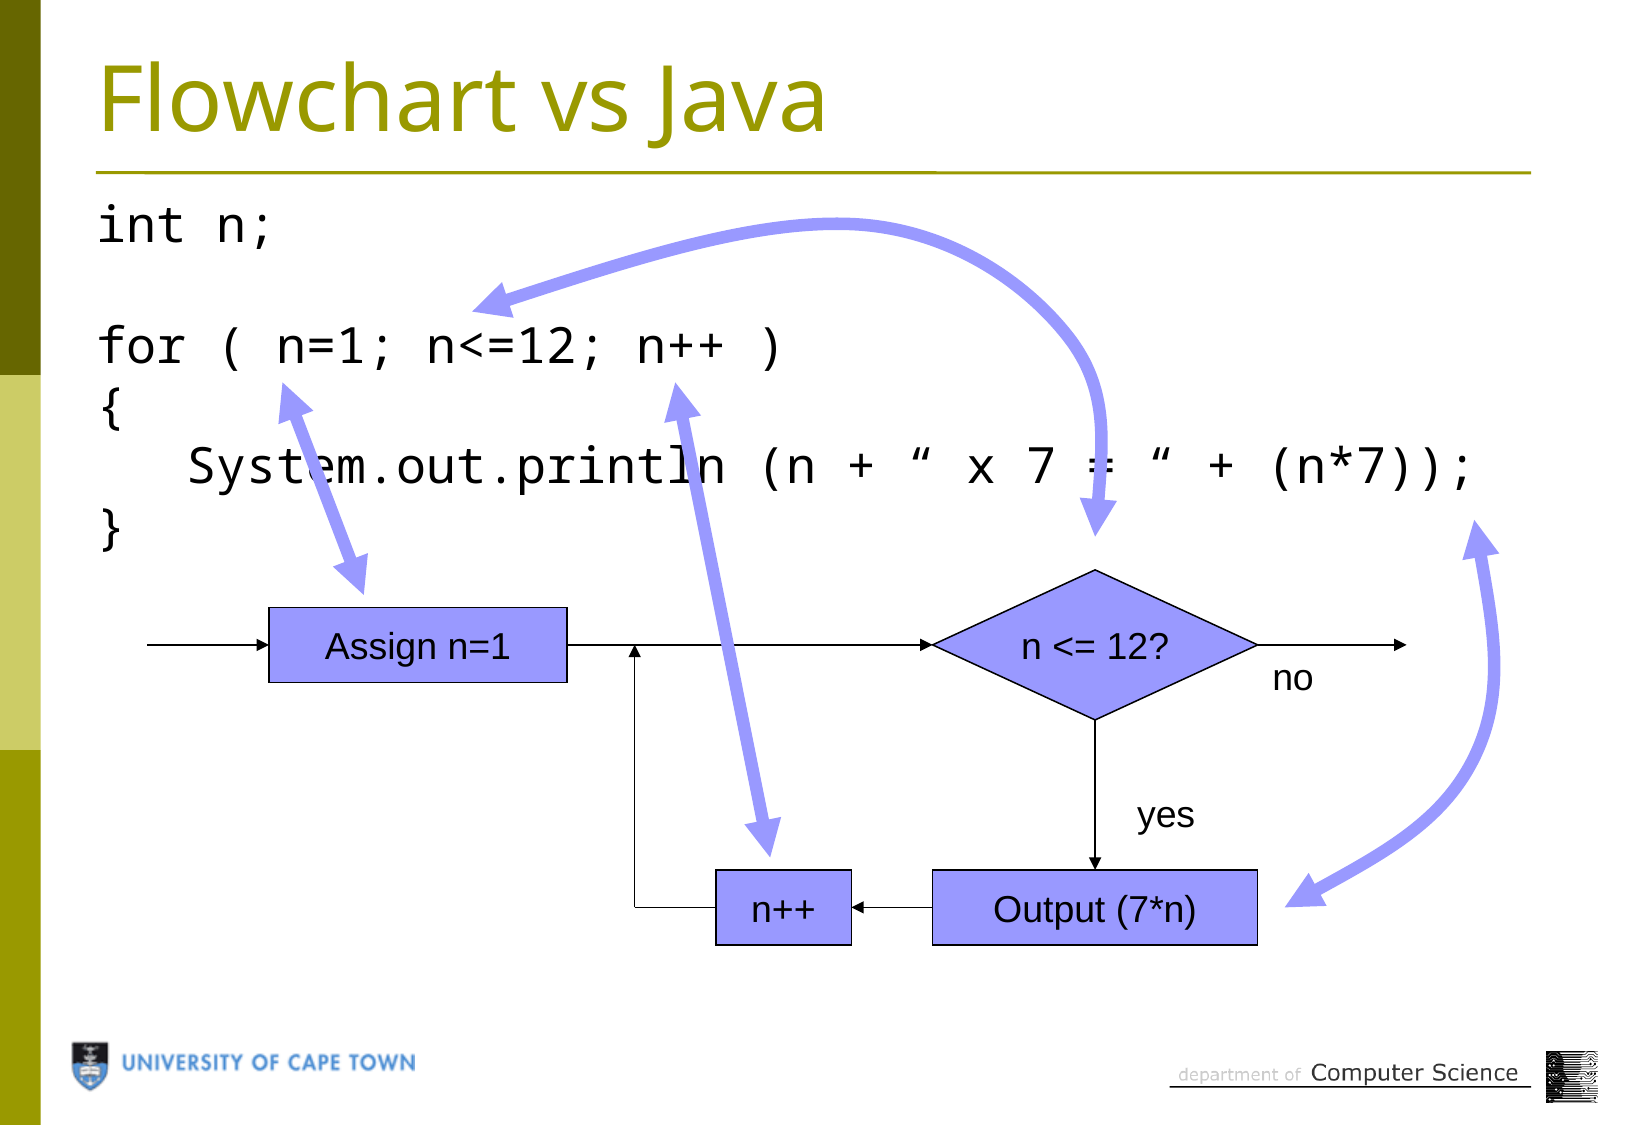

# Flowchart vs Java
int n;
for ( n=1; n<=12; n++ )
{
 System.out.println (n + “ x 7 = “ + (n*7));
}
n <= 12?
Assign n=1
no
yes
n++
Output (7*n)